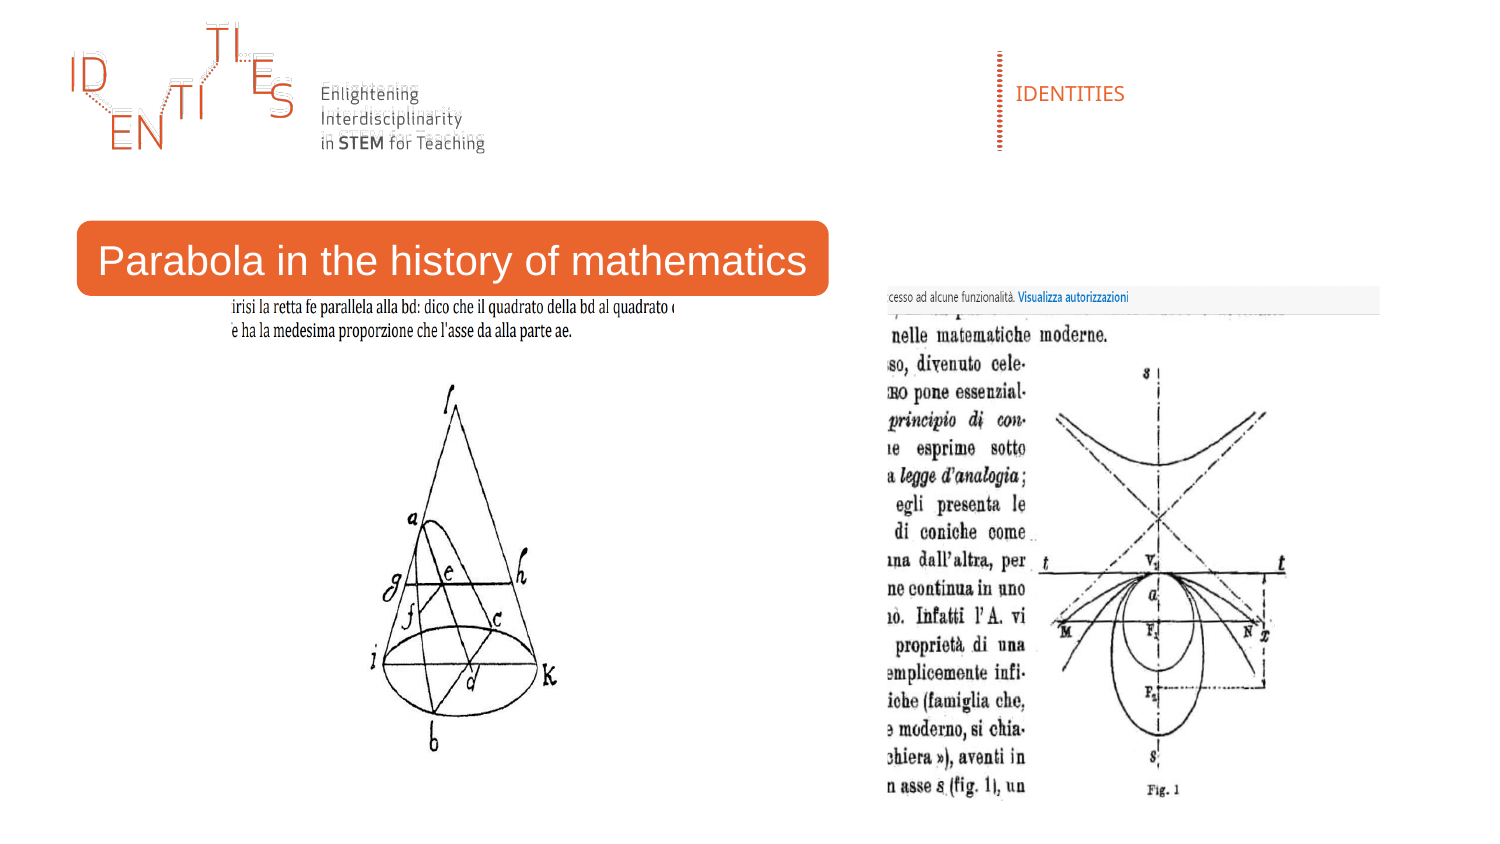

IDENTITIES
Parabola in the history of mathematics